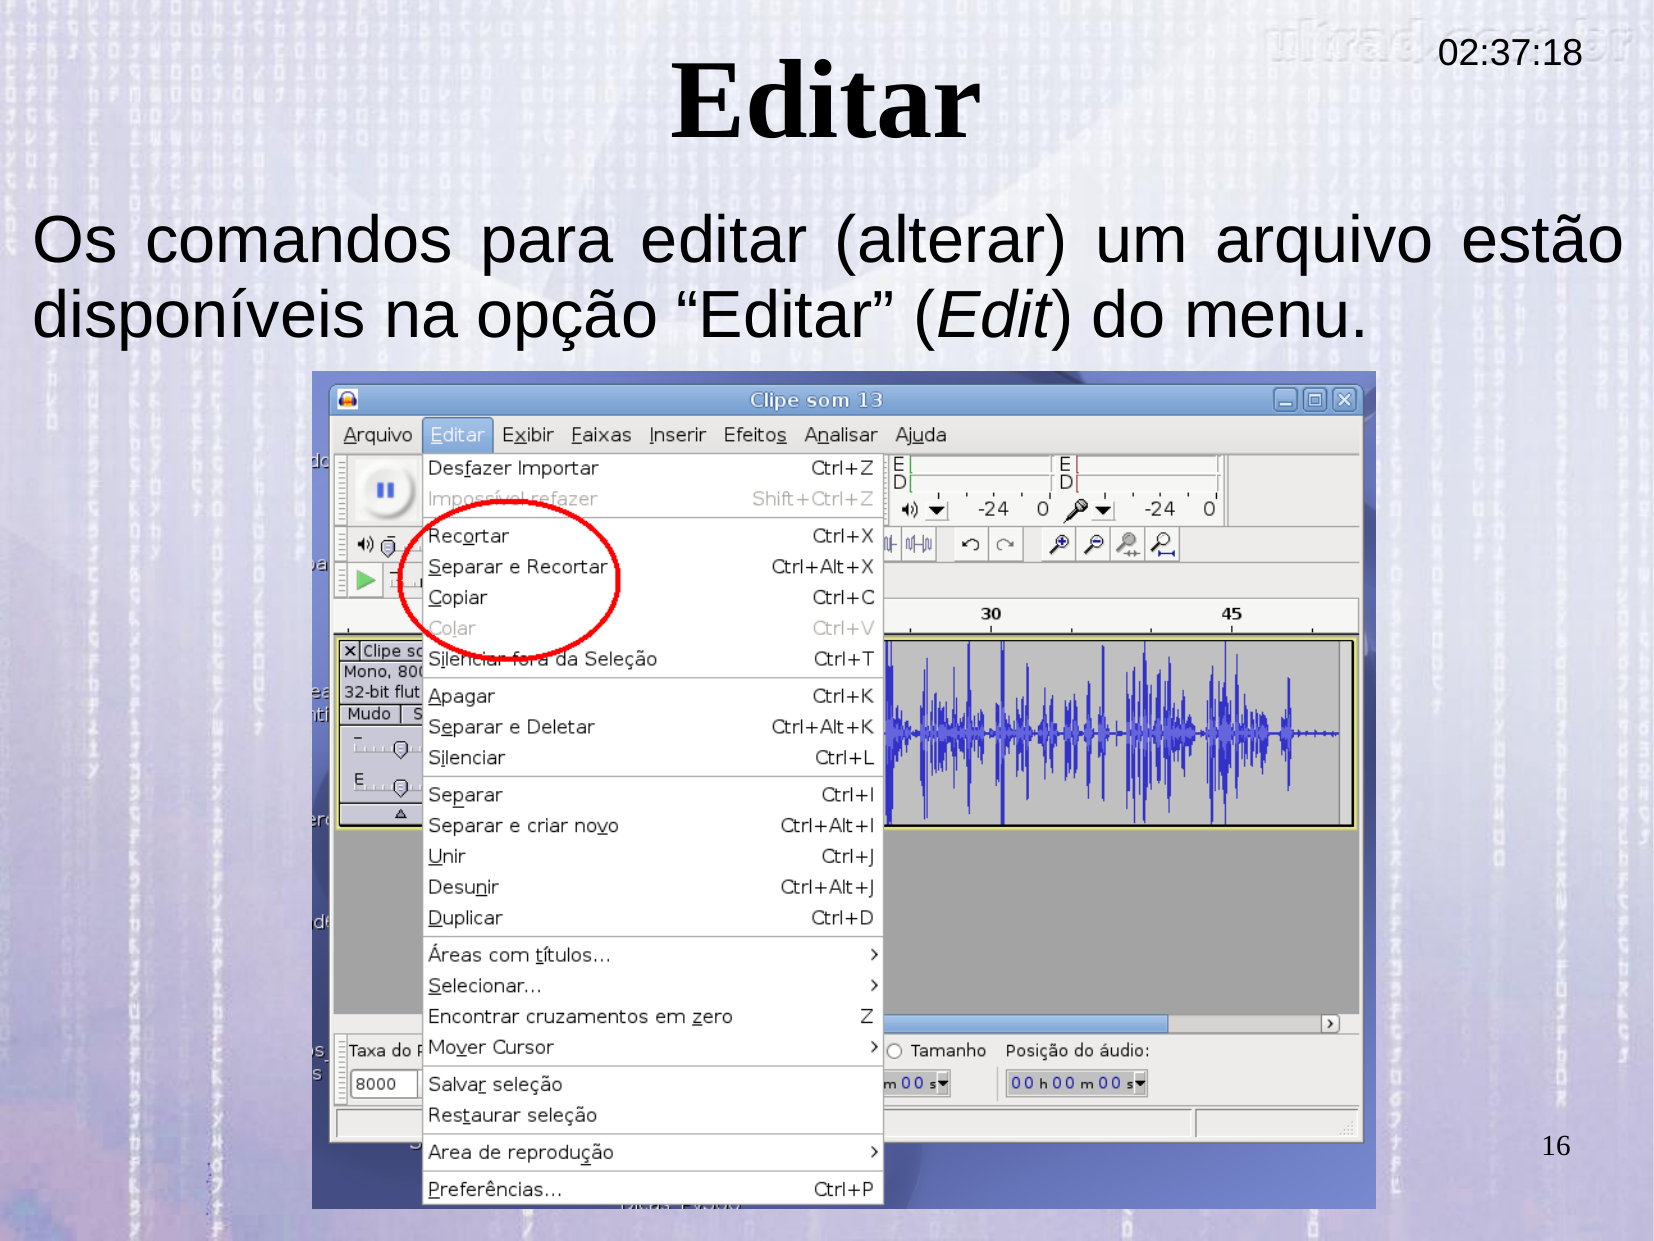

02:22:19
Editar
Os comandos para editar (alterar) um arquivo estão disponíveis na opção “Editar” (Edit) do menu.
16